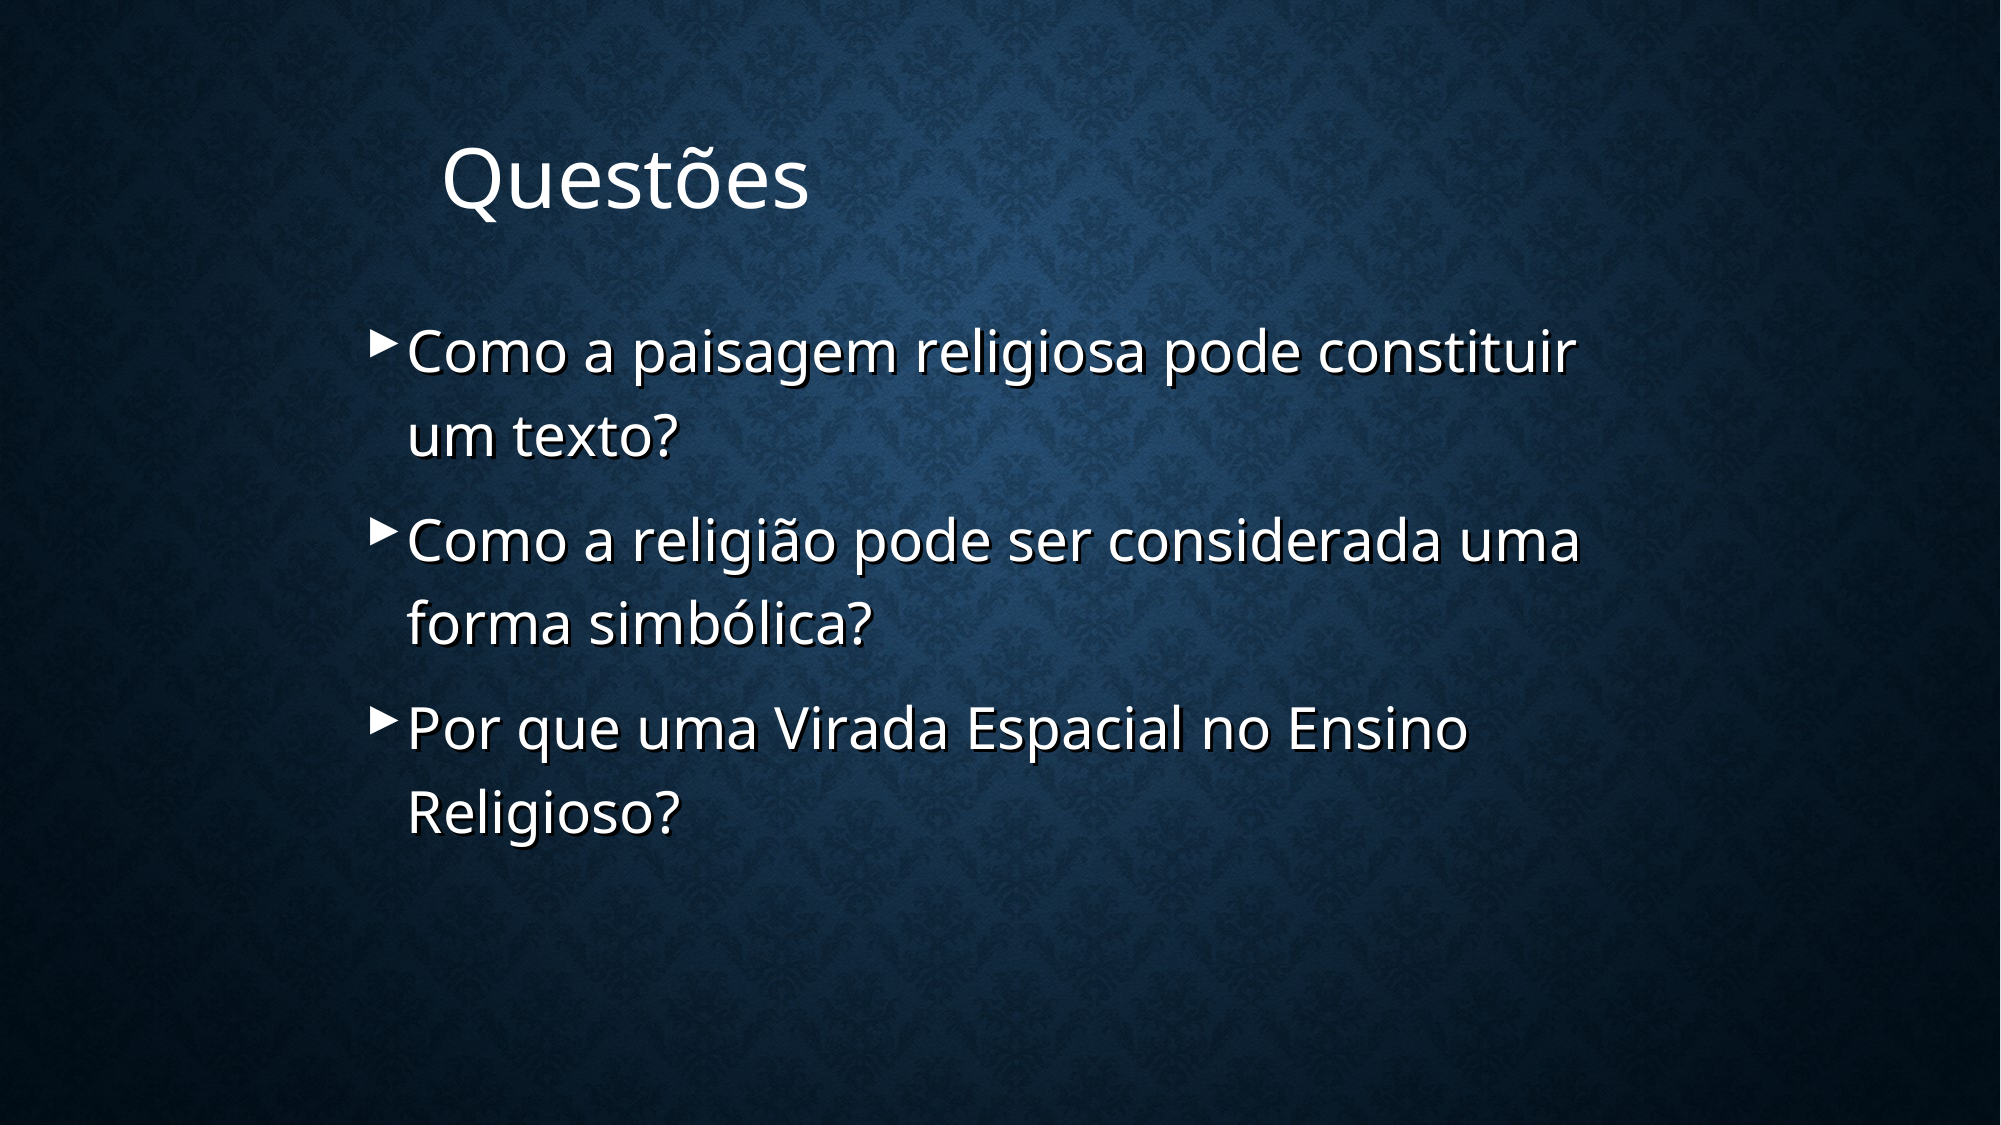

Questões
# Como a paisagem religiosa pode constituir um texto?
Como a religião pode ser considerada uma forma simbólica?
Por que uma Virada Espacial no Ensino Religioso?